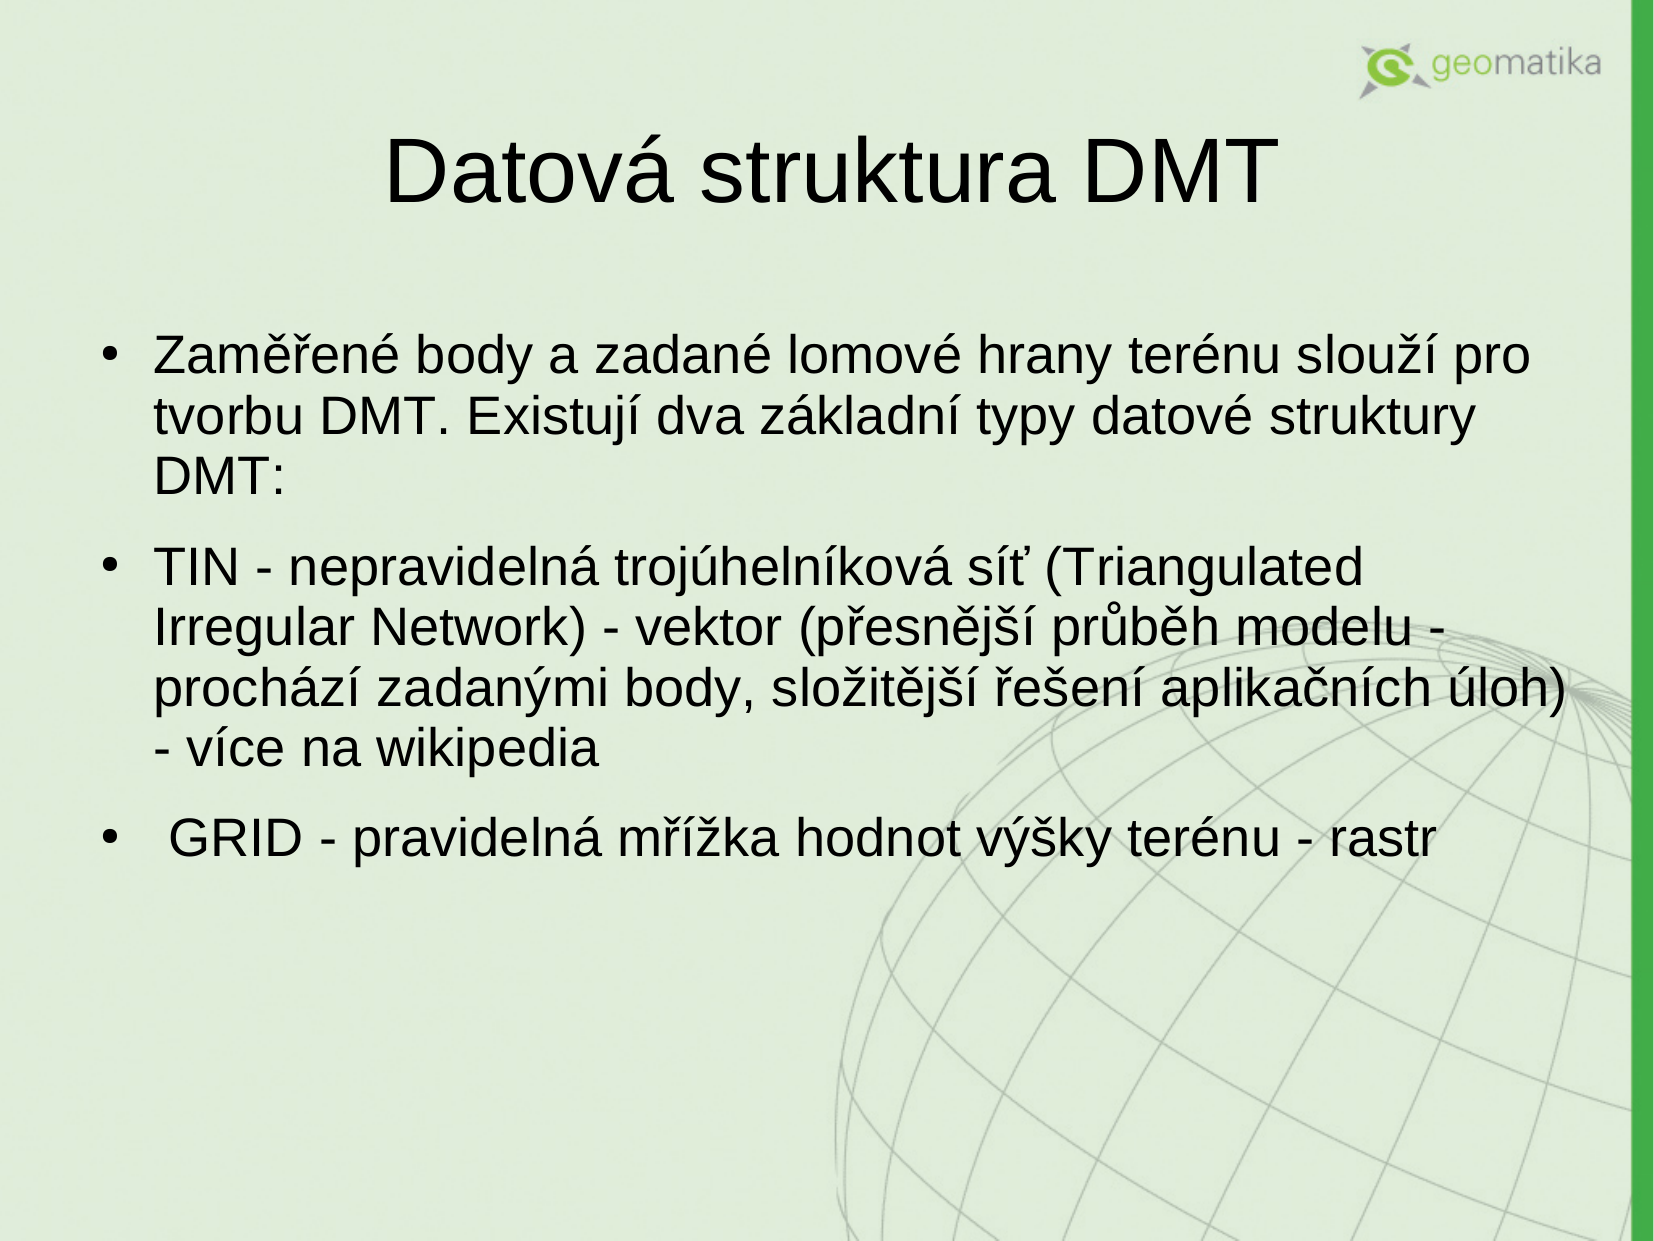

# Datová struktura DMT
Zaměřené body a zadané lomové hrany terénu slouží pro tvorbu DMT. Existují dva základní typy datové struktury DMT:
TIN - nepravidelná trojúhelníková síť (Triangulated Irregular Network) - vektor (přesnější průběh modelu - prochází zadanými body, složitější řešení aplikačních úloh) - více na wikipedia
 GRID - pravidelná mřížka hodnot výšky terénu - rastr